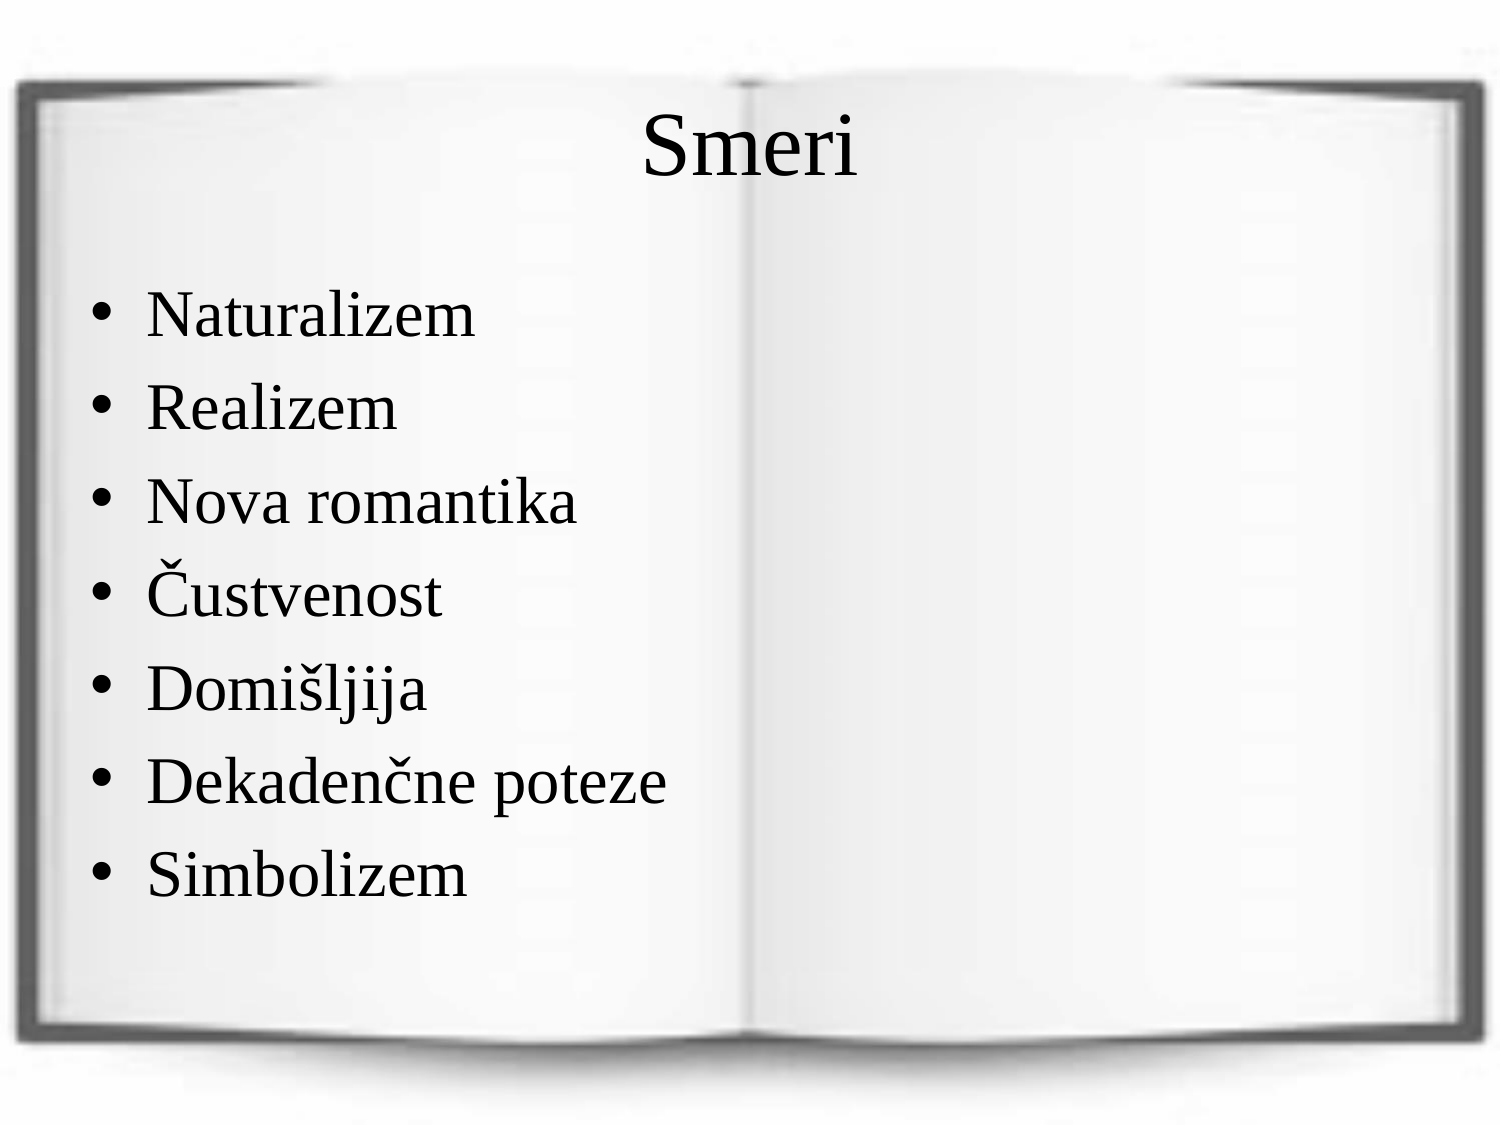

# Smeri
Naturalizem
Realizem
Nova romantika
Čustvenost
Domišljija
Dekadenčne poteze
Simbolizem